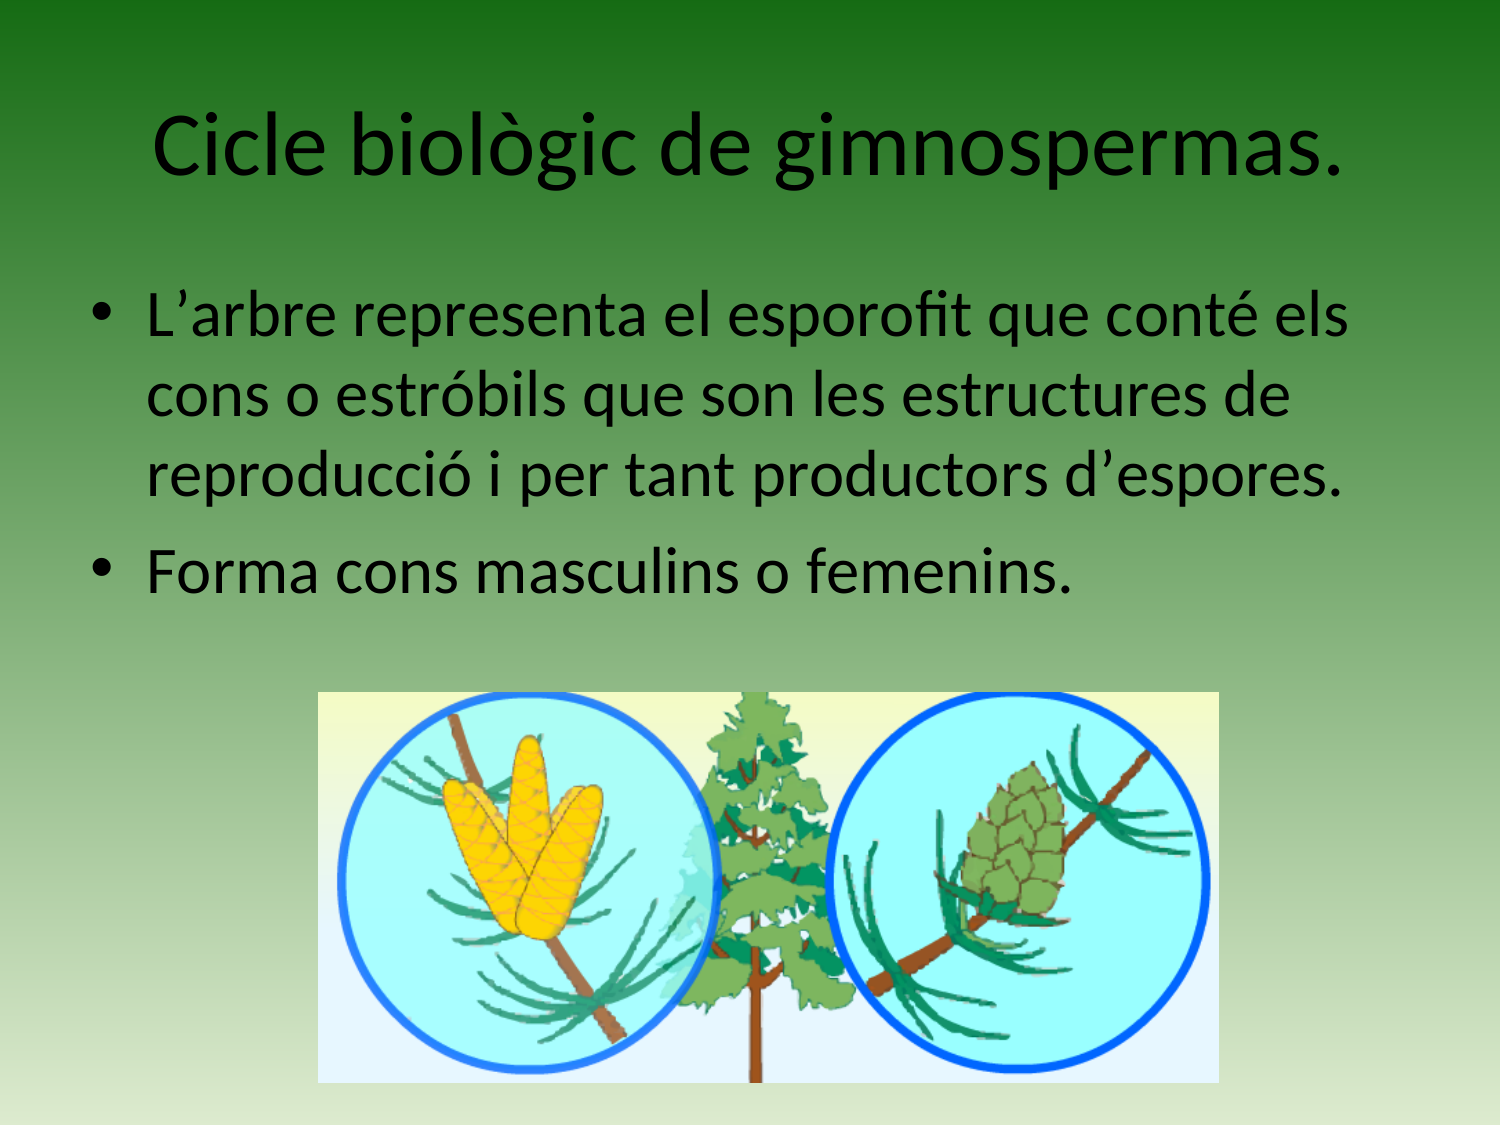

# Cicle biològic de gimnospermas.
L’arbre representa el esporofit que conté els cons o estróbils que son les estructures de reproducció i per tant productors d’espores.
Forma cons masculins o femenins.